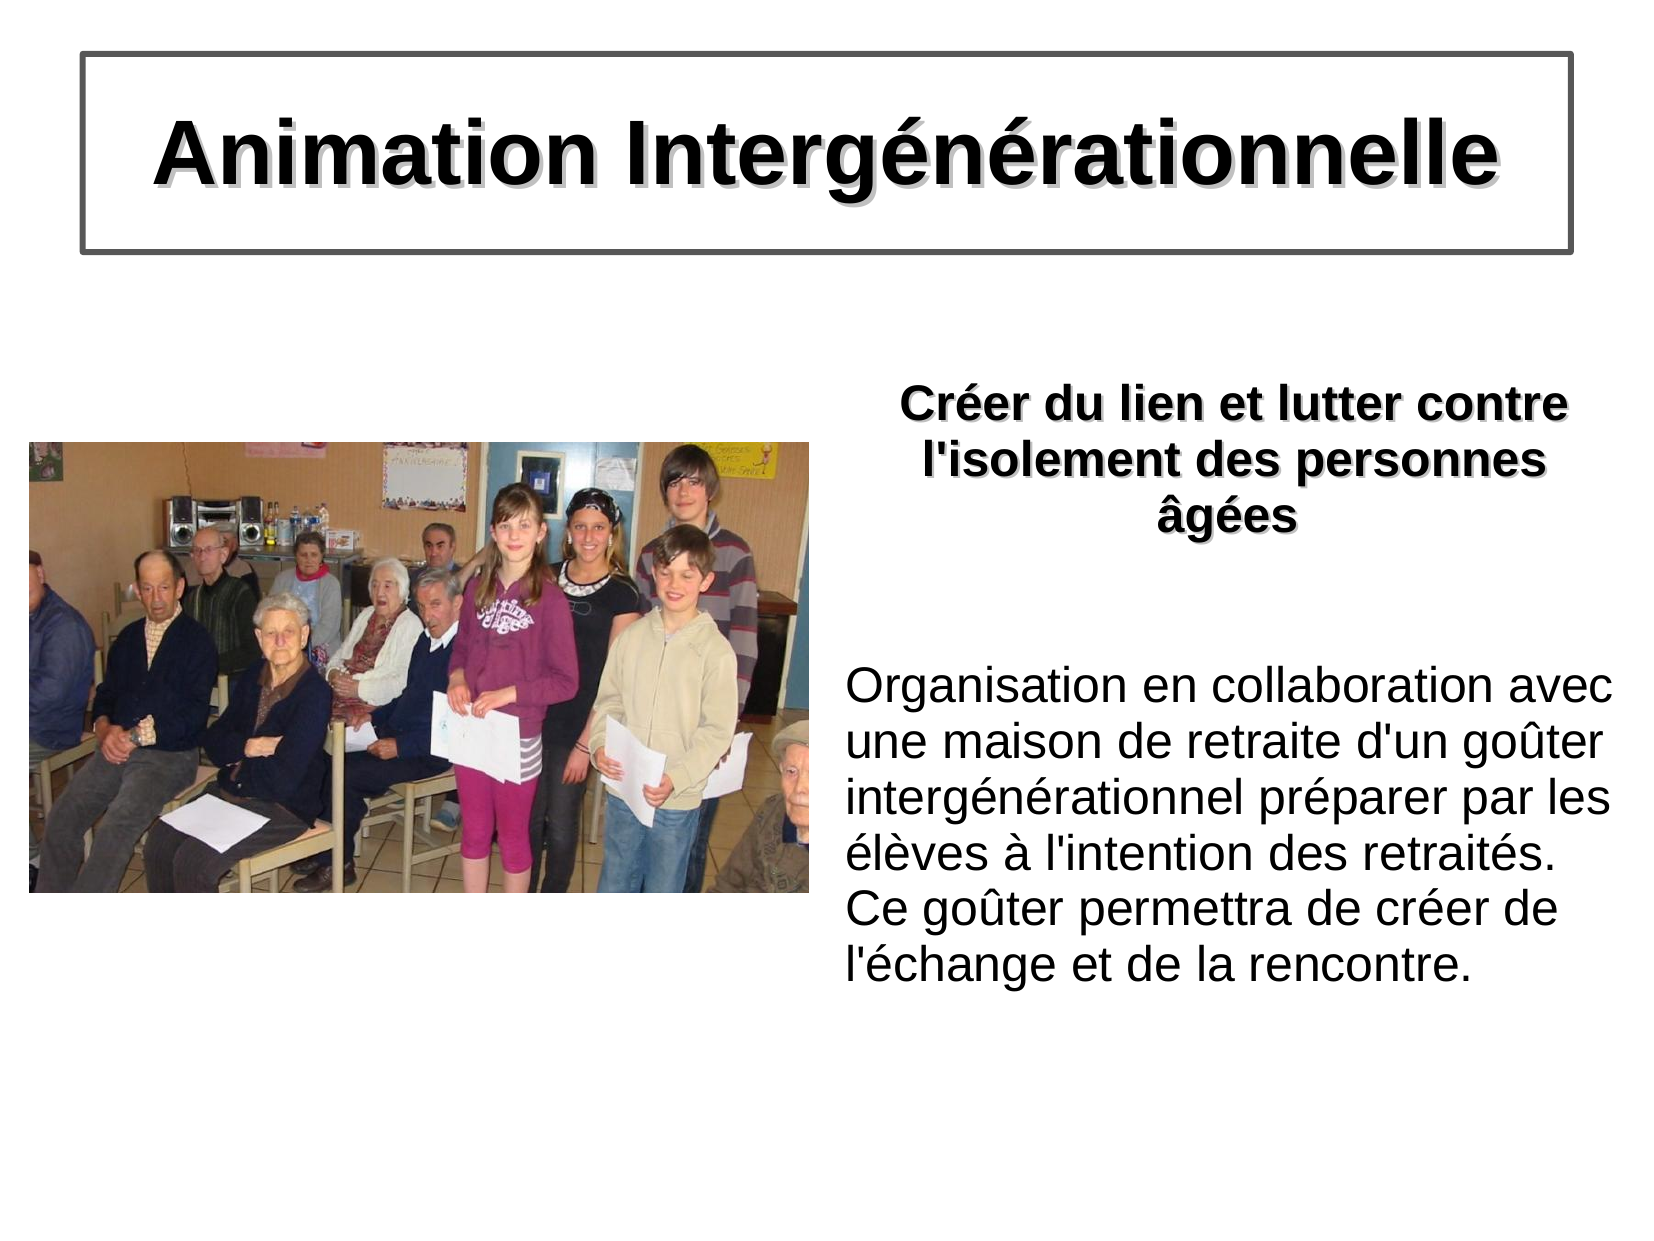

# Animation Intergénérationnelle
Créer du lien et lutter contre l'isolement des personnes âgées
Organisation en collaboration avec une maison de retraite d'un goûter intergénérationnel préparer par les élèves à l'intention des retraités. Ce goûter permettra de créer de l'échange et de la rencontre.